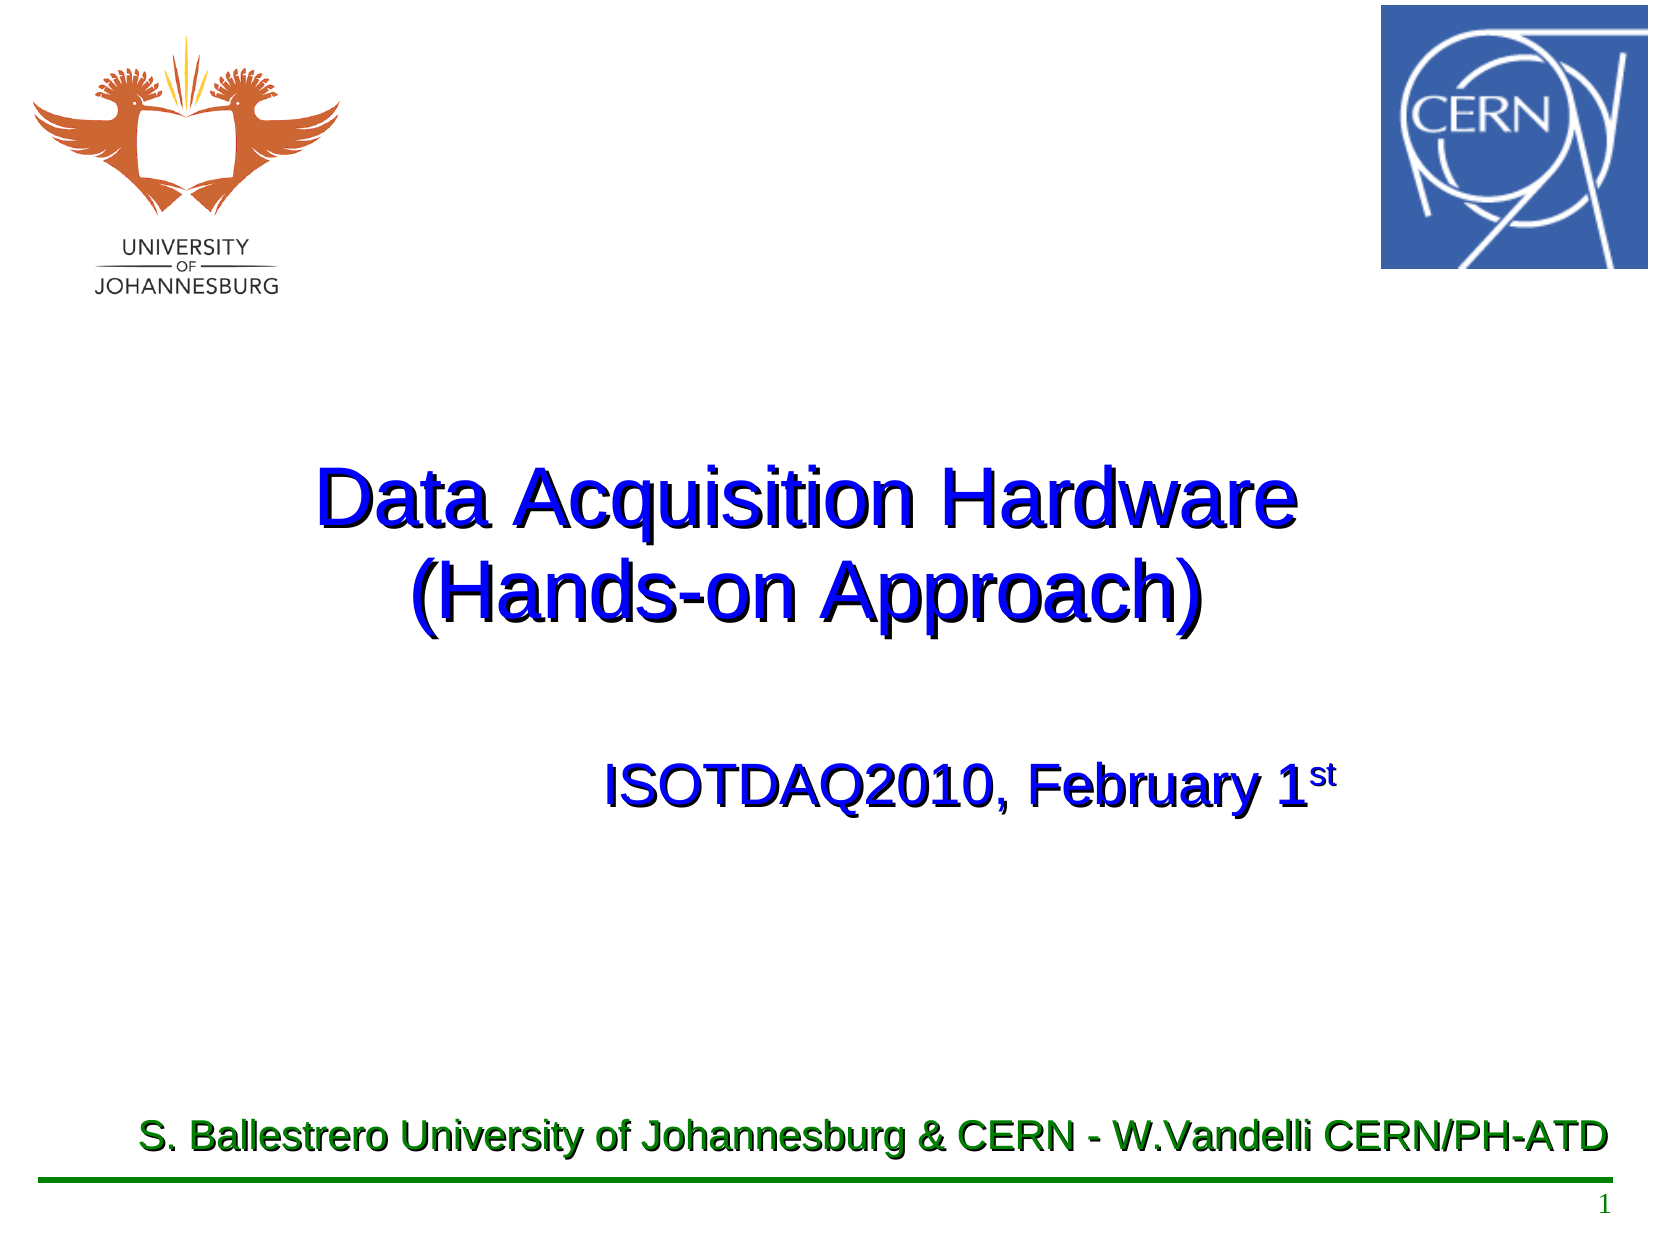

# Data Acquisition Hardware (Hands-on Approach) ISOTDAQ2010, February 1st
S. Ballestrero University of Johannesburg & CERN - W.Vandelli CERN/PH-ATD
1